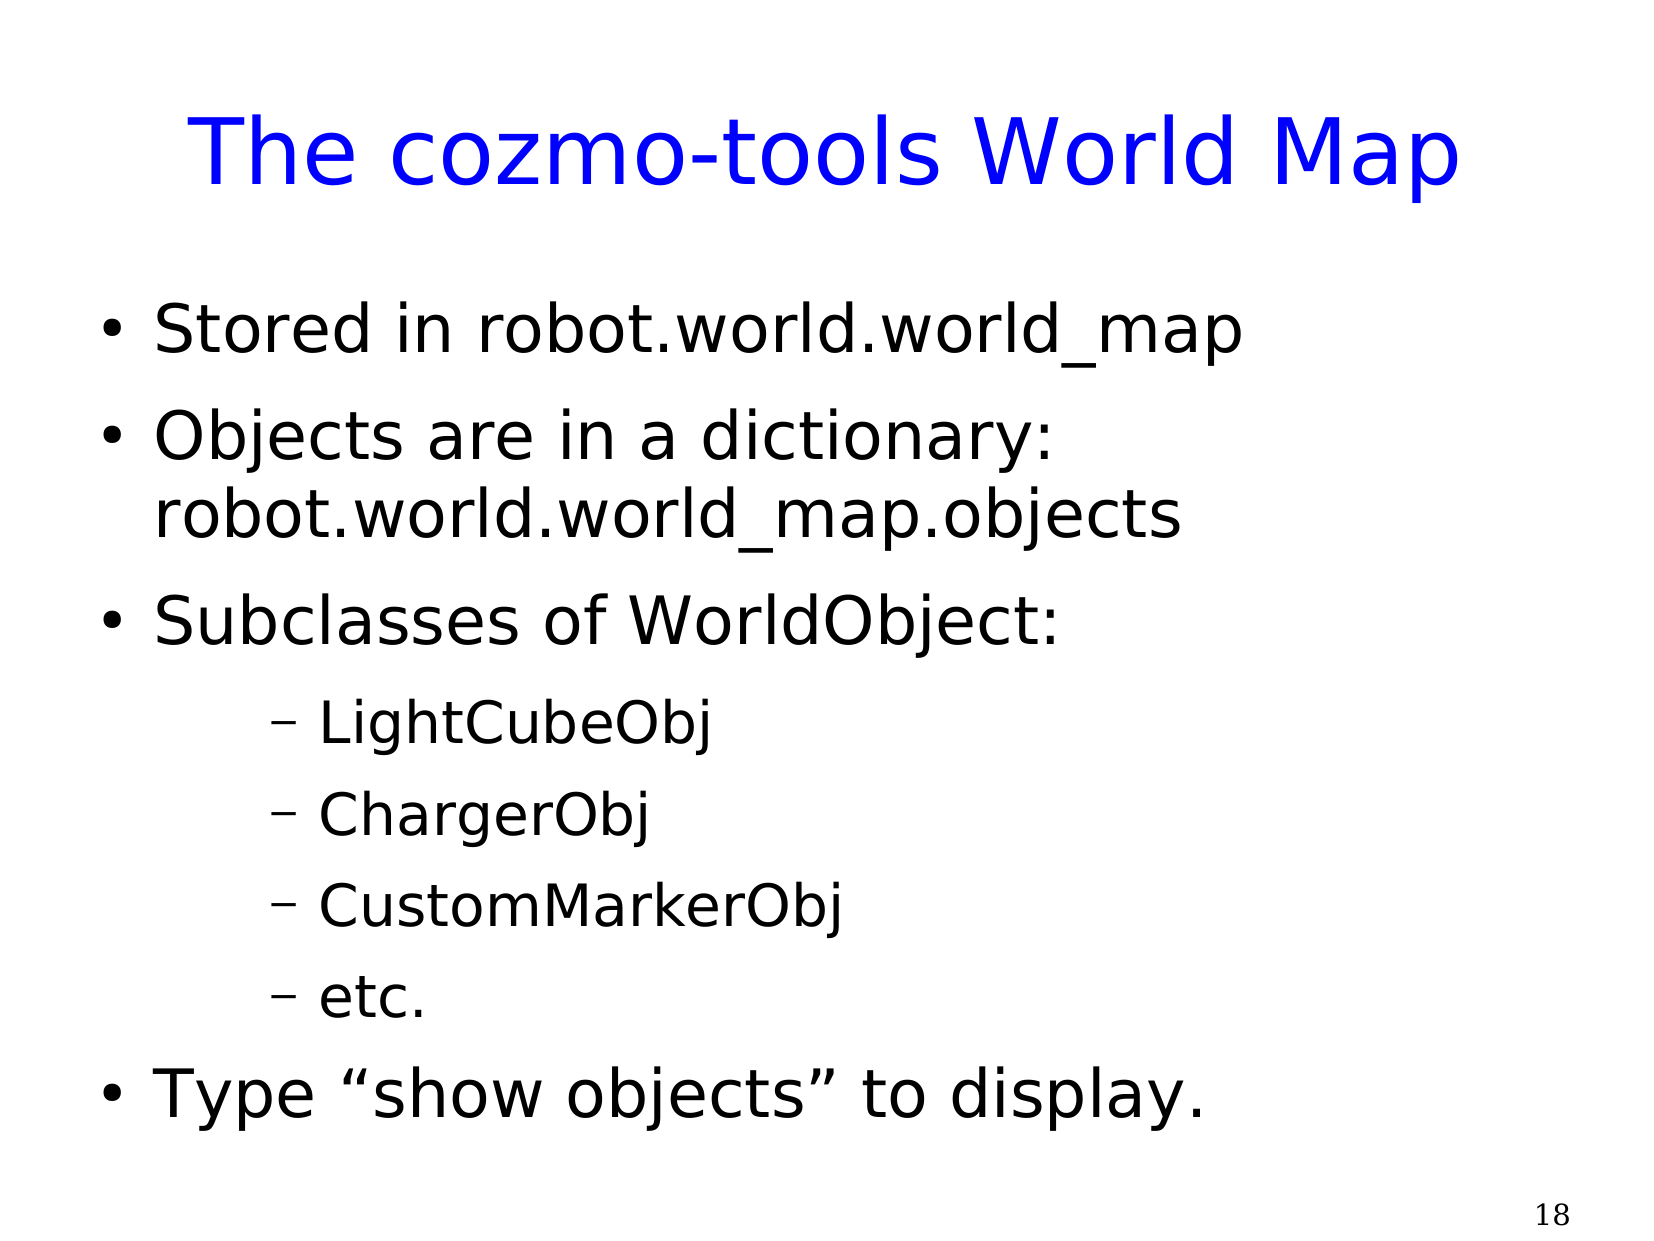

# The cozmo-tools World Map
Stored in robot.world.world_map
Objects are in a dictionary: robot.world.world_map.objects
Subclasses of WorldObject:
LightCubeObj
ChargerObj
CustomMarkerObj
etc.
Type “show objects” to display.
18